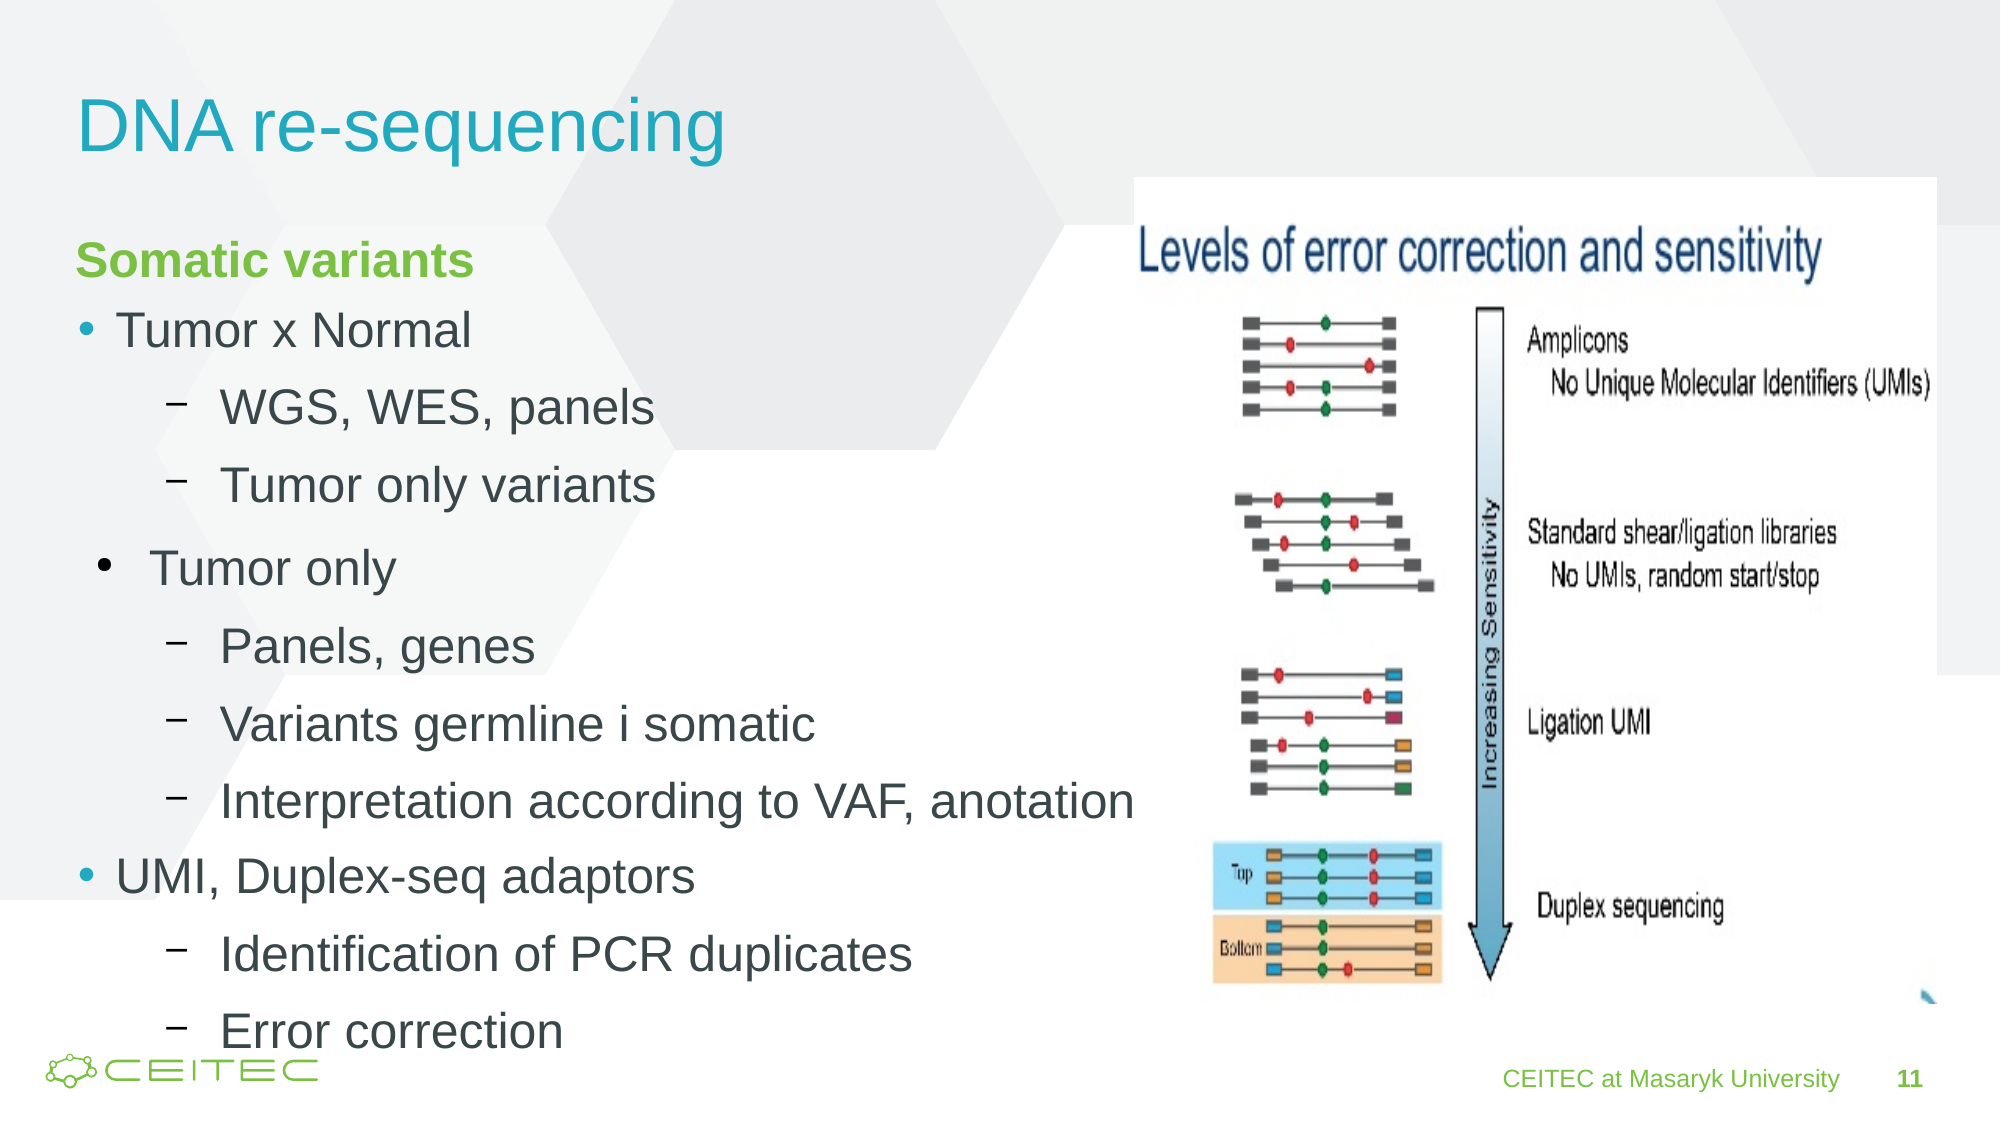

# DNA re-sequencing
Somatic variants
Tumor x Normal
WGS, WES, panels
Tumor only variants
Tumor only
Panels, genes
Variants germline i somatic
Interpretation according to VAF, anotations, ...
UMI, Duplex-seq adaptors
Identification of PCR duplicates
Error correction
CEITEC at Masaryk University